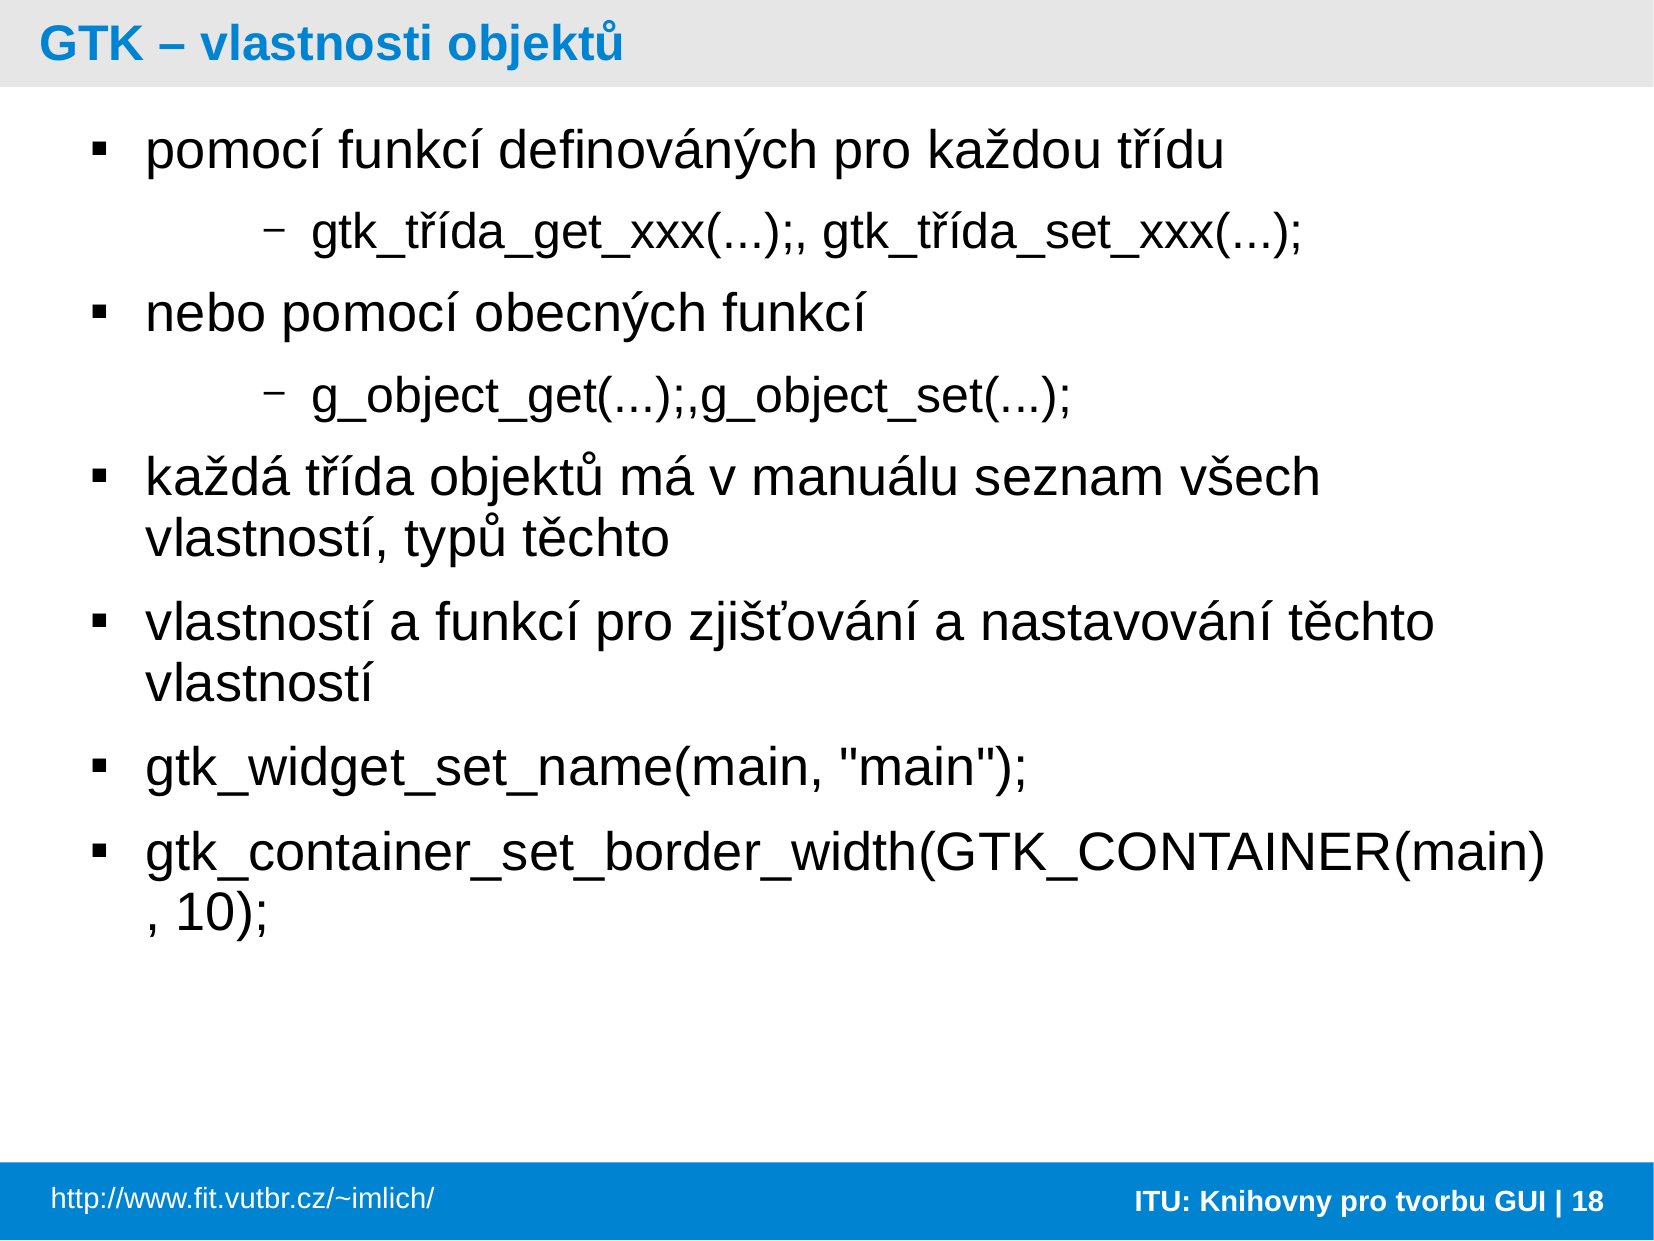

# GTK – vlastnosti objektů
pomocí funkcí definováných pro každou třídu
gtk_třída_get_xxx(...);, gtk_třída_set_xxx(...);
nebo pomocí obecných funkcí
g_object_get(...);,g_object_set(...);
každá třída objektů má v manuálu seznam všech vlastností, typů těchto
vlastností a funkcí pro zjišťování a nastavování těchto vlastností
gtk_widget_set_name(main, "main");
gtk_container_set_border_width(GTK_CONTAINER(main), 10);